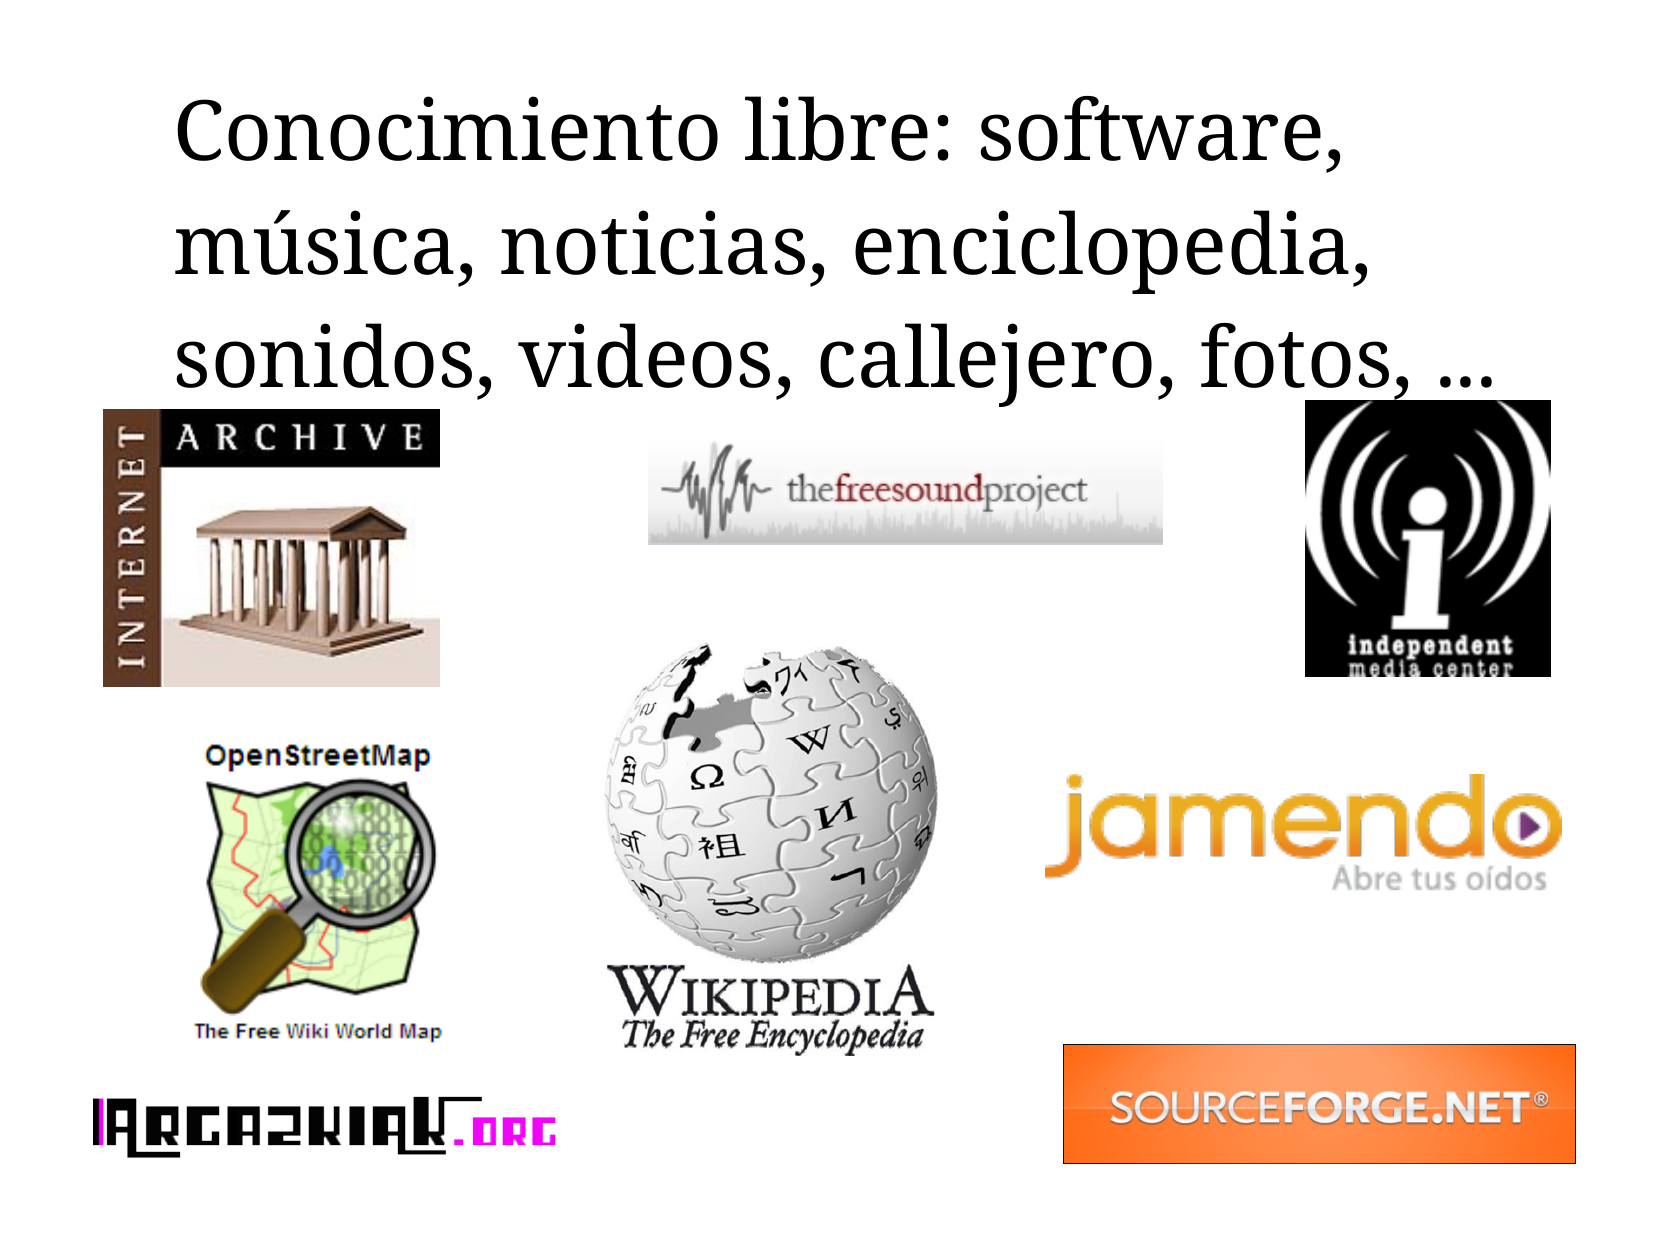

Conocimiento libre: software, música, noticias, enciclopedia, sonidos, videos, callejero, fotos, ...